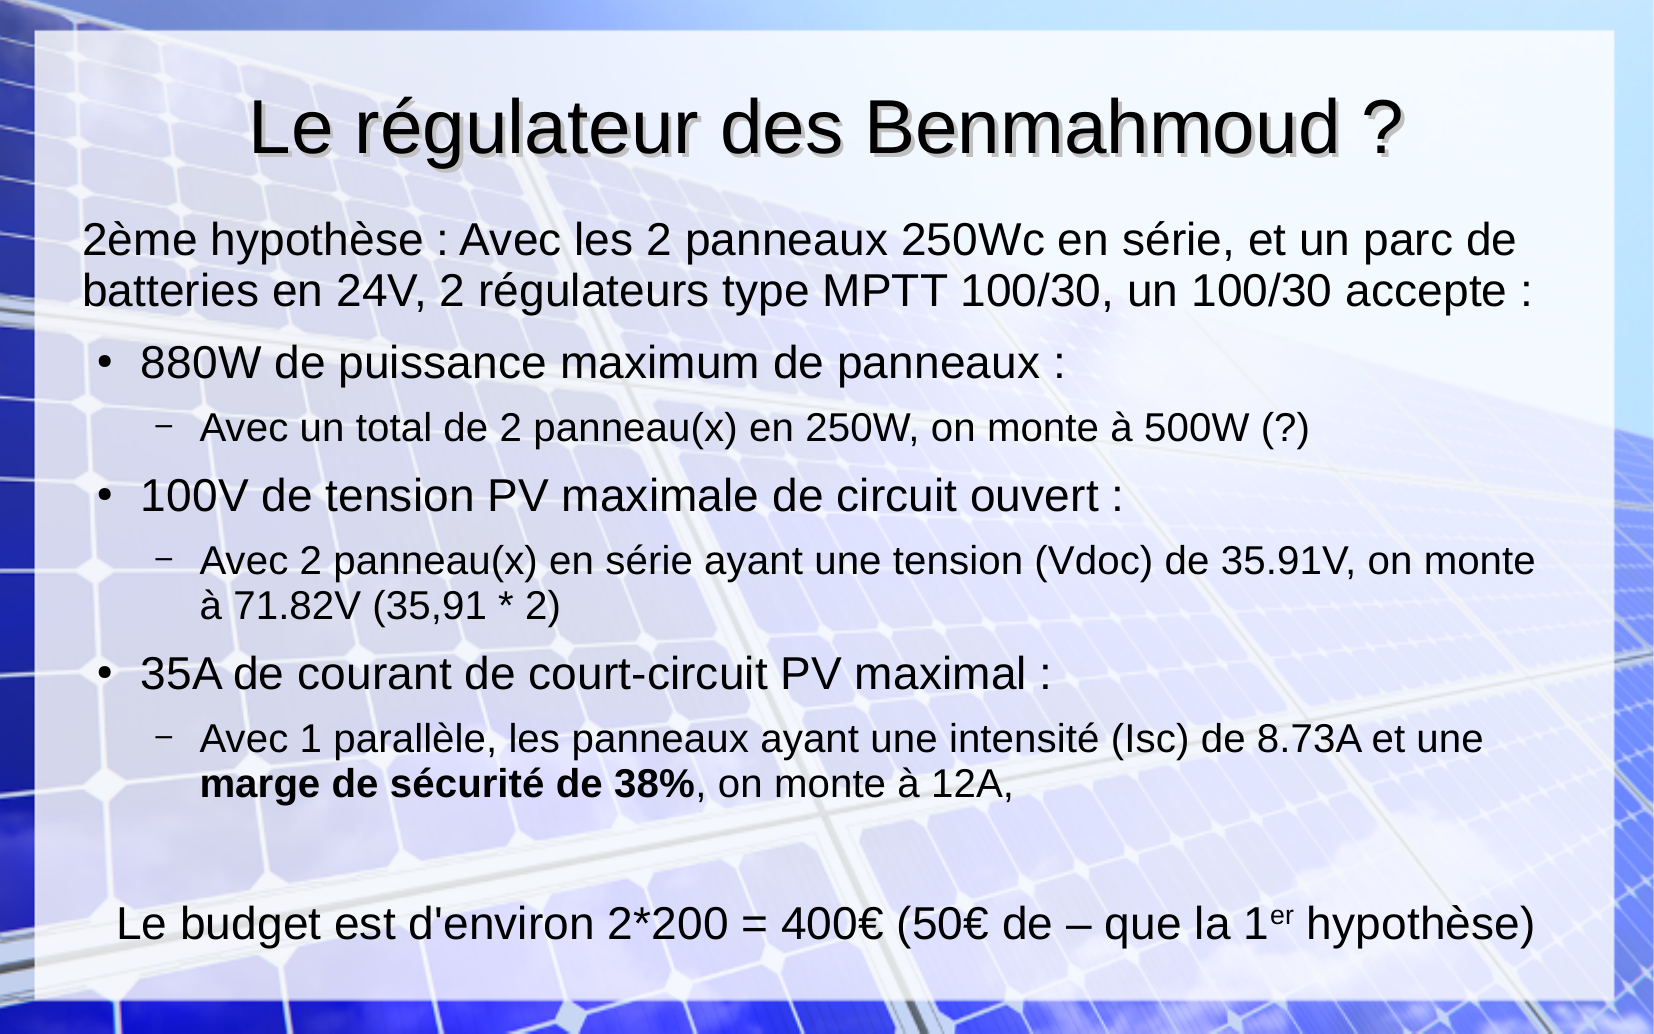

# Le régulateur des Benmahmoud ?
2ème hypothèse : Avec les 2 panneaux 250Wc en série, et un parc de batteries en 24V, 2 régulateurs type MPTT 100/30, un 100/30 accepte :
880W de puissance maximum de panneaux :
Avec un total de 2 panneau(x) en 250W, on monte à 500W (?)
100V de tension PV maximale de circuit ouvert :
Avec 2 panneau(x) en série ayant une tension (Vdoc) de 35.91V, on monte à 71.82V (35,91 * 2)
35A de courant de court-circuit PV maximal :
Avec 1 parallèle, les panneaux ayant une intensité (Isc) de 8.73A et une marge de sécurité de 38%, on monte à 12A,
Le budget est d'environ 2*200 = 400€ (50€ de – que la 1er hypothèse)